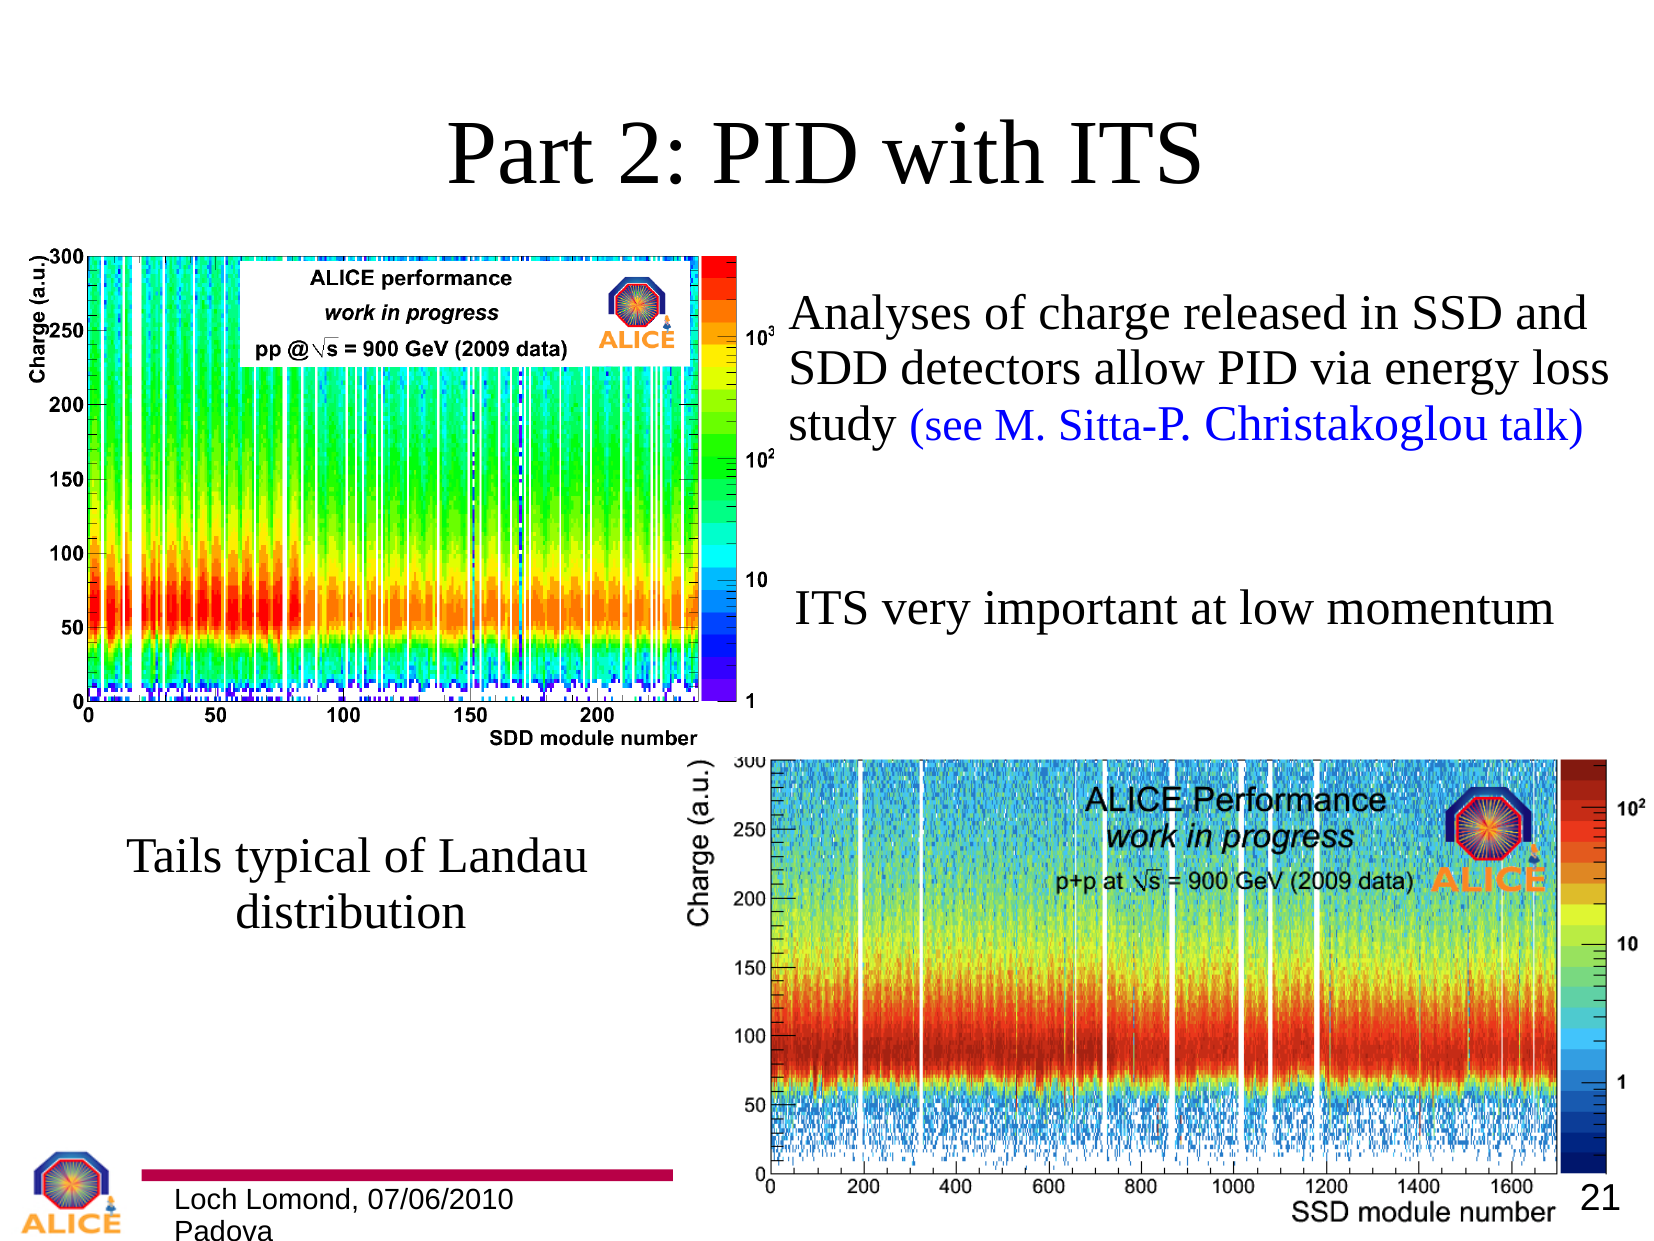

# Part 2: PID with ITS
Analyses of charge released in SSD and SDD detectors allow PID via energy loss study (see M. Sitta-P. Christakoglou talk)
ITS very important at low momentum
Tails typical of Landau distribution
Loch Lomond, 07/06/2010 		 Vertex 2010 		 A. Rossi, University of Padova
21